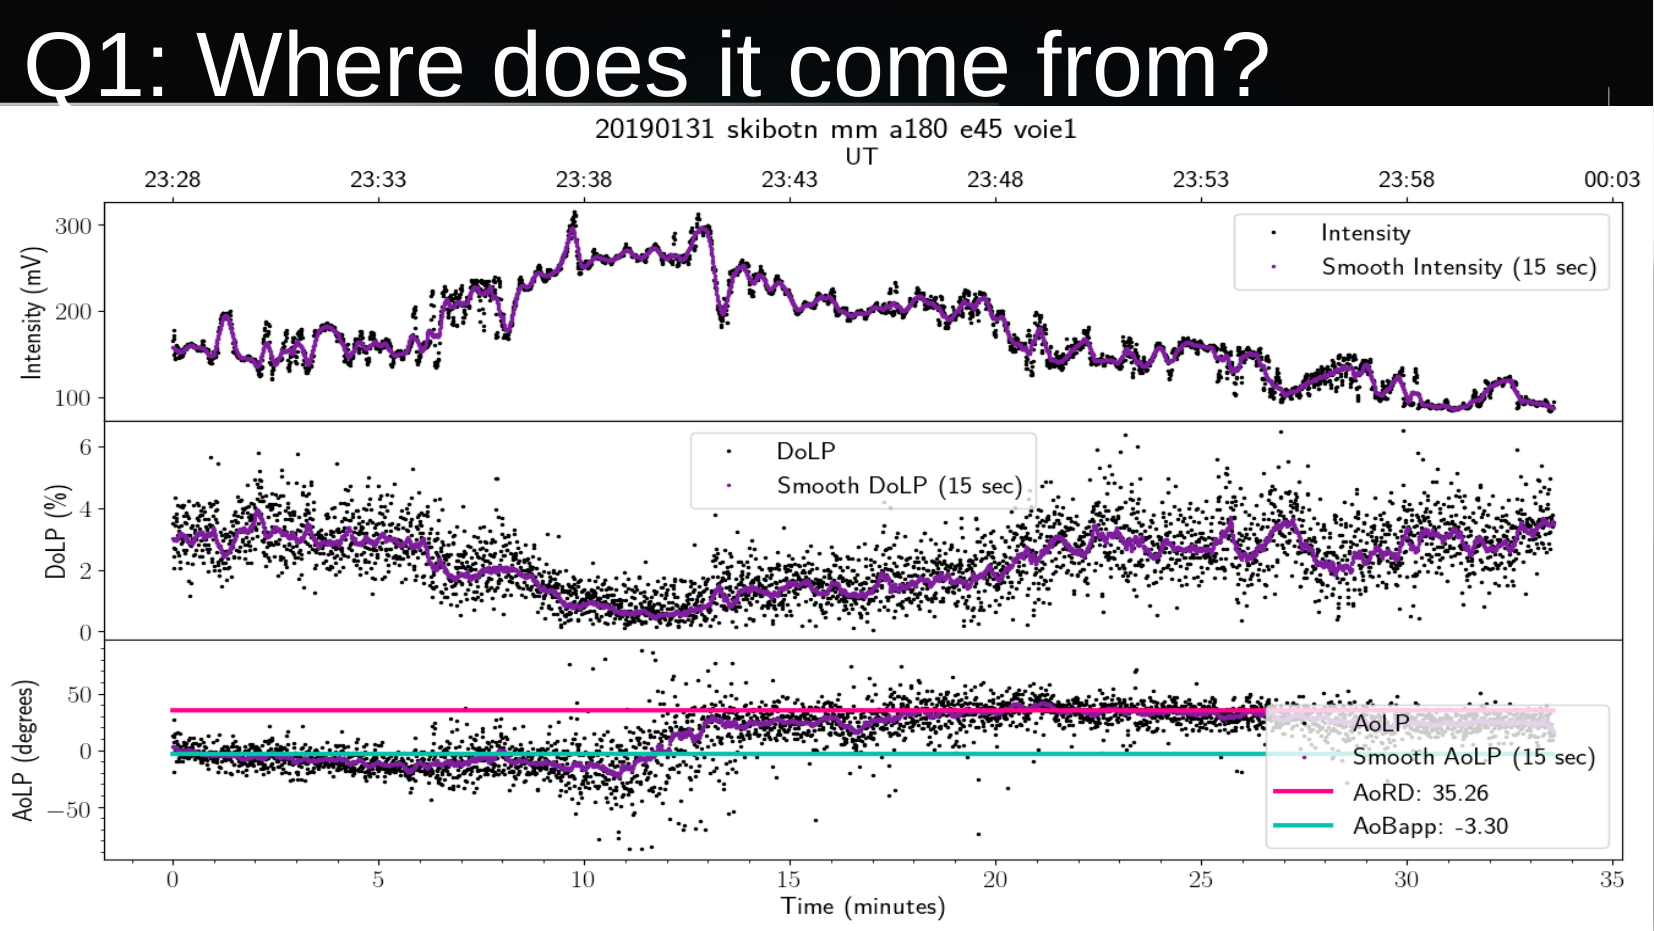

# Q1: Where does it come from?
11/06/2019
Leo.Bosse@univ-grenoble-alpes.fr
7